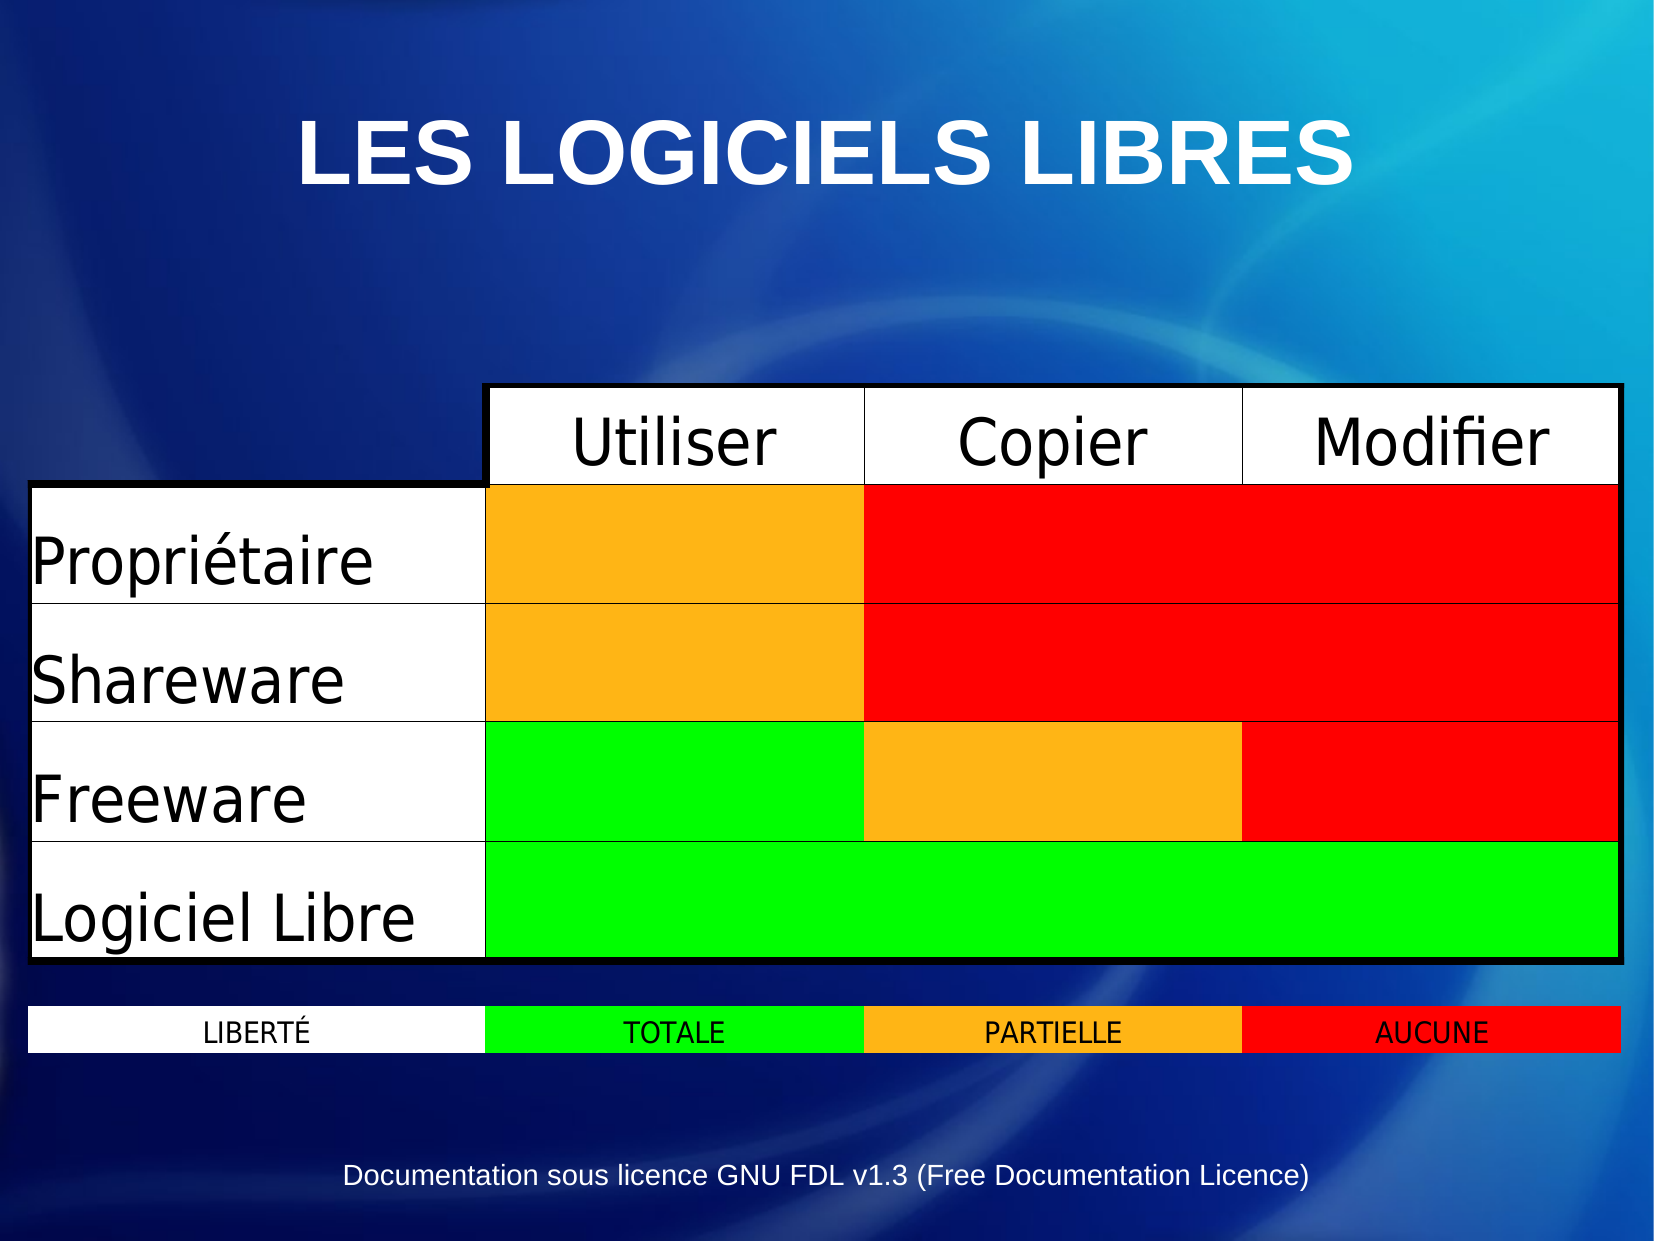

# LES LOGICIELS LIBRES
Documentation sous licence GNU FDL v1.3 (Free Documentation Licence)